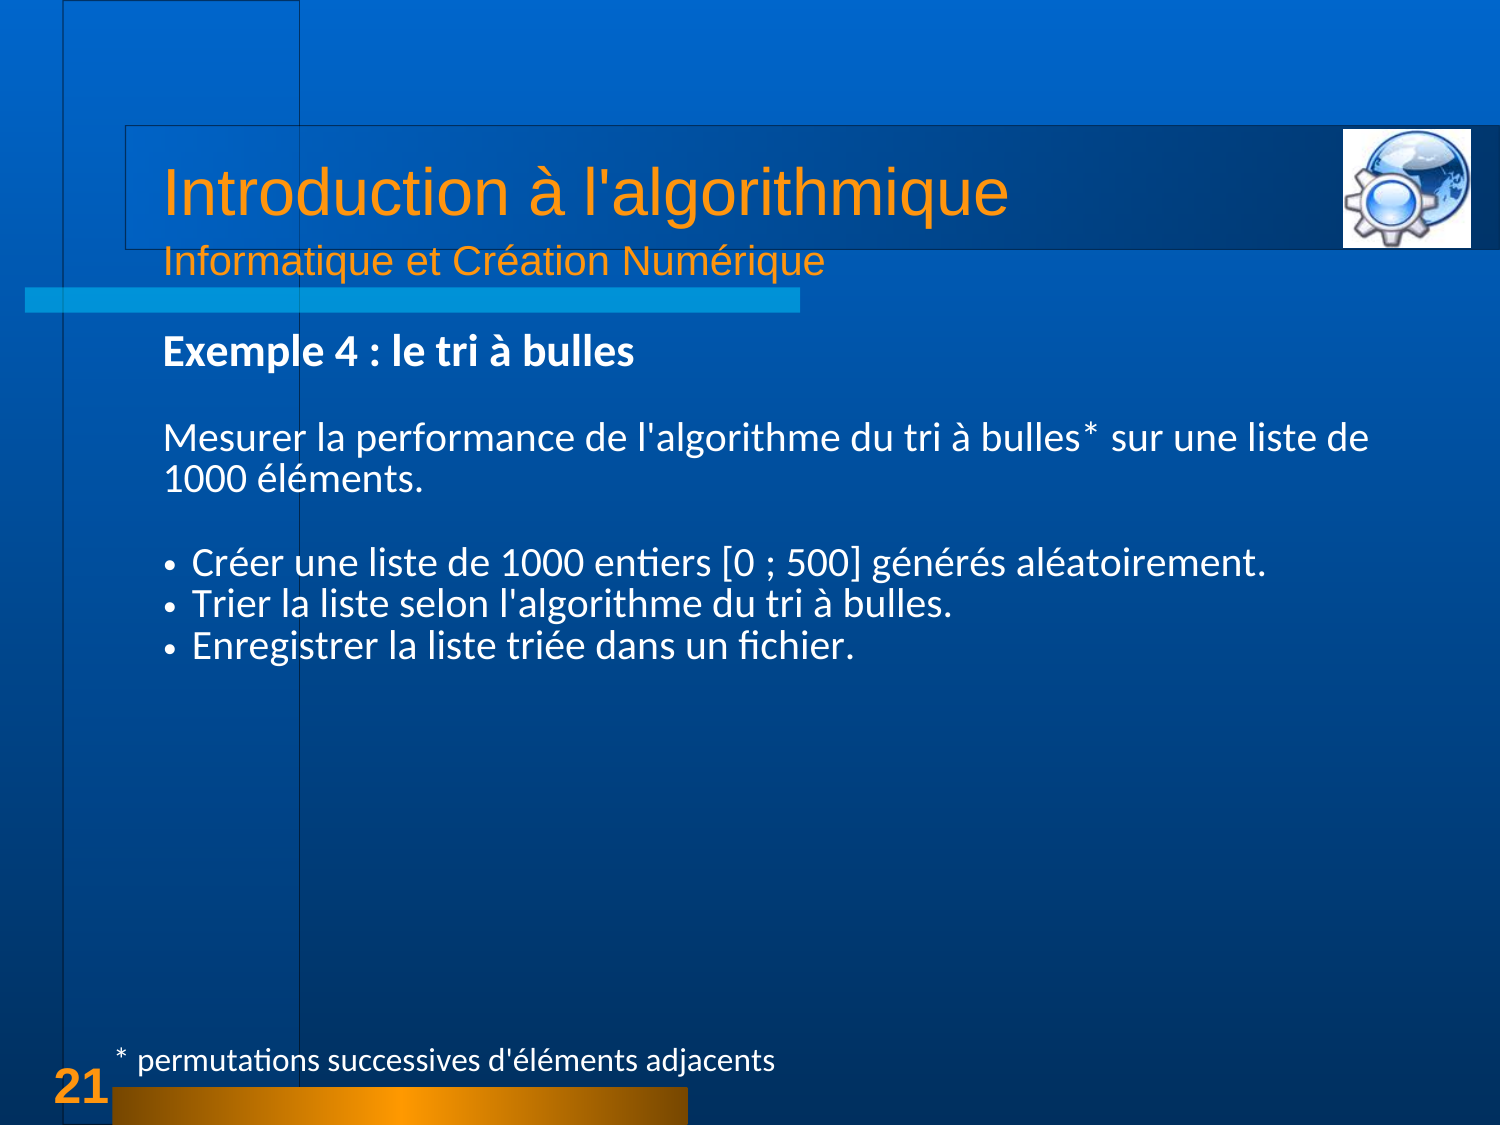

Exemple 4 : le tri à bulles
Mesurer la performance de l'algorithme du tri à bulles* sur une liste de 1000 éléments.
Créer une liste de 1000 entiers [0 ; 500] générés aléatoirement.
Trier la liste selon l'algorithme du tri à bulles.
Enregistrer la liste triée dans un fichier.
* permutations successives d'éléments adjacents